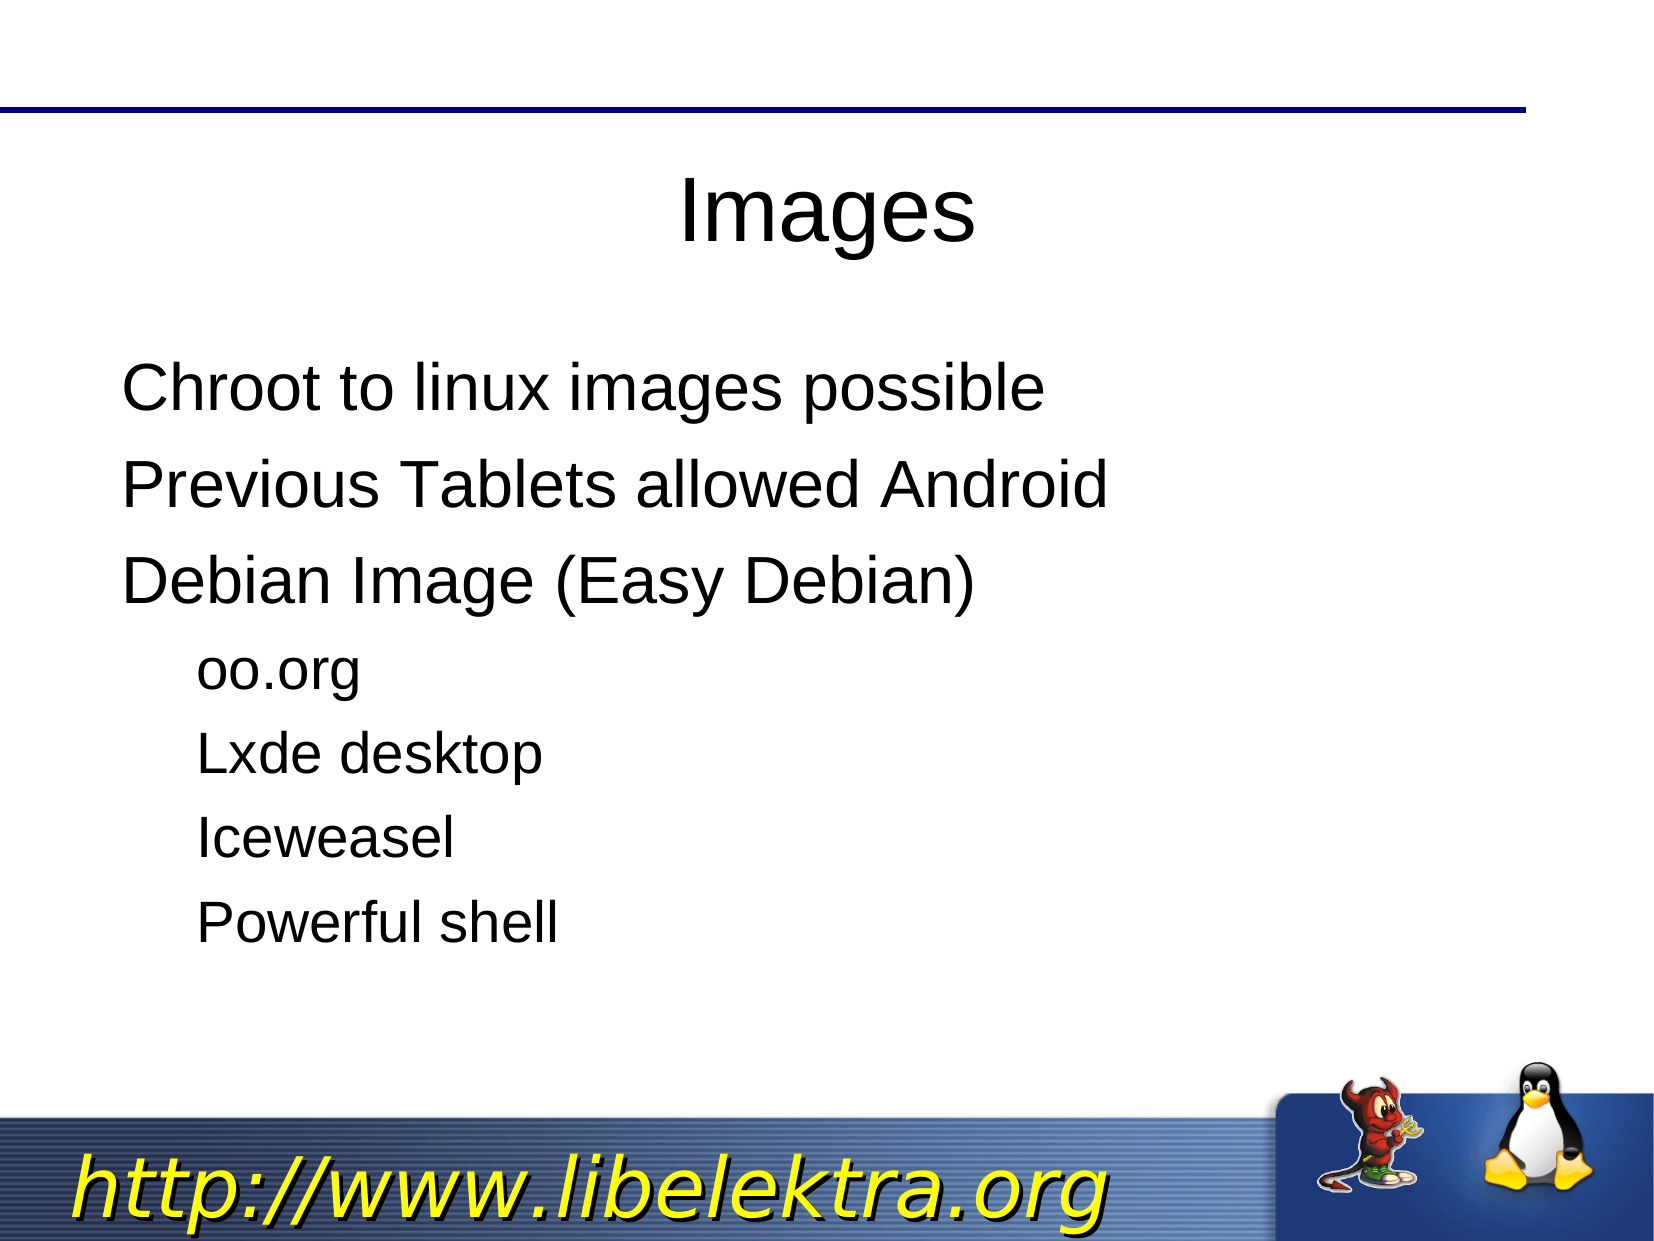

# Images
Chroot to linux images possible
Previous Tablets allowed Android
Debian Image (Easy Debian)
oo.org
Lxde desktop
Iceweasel
Powerful shell